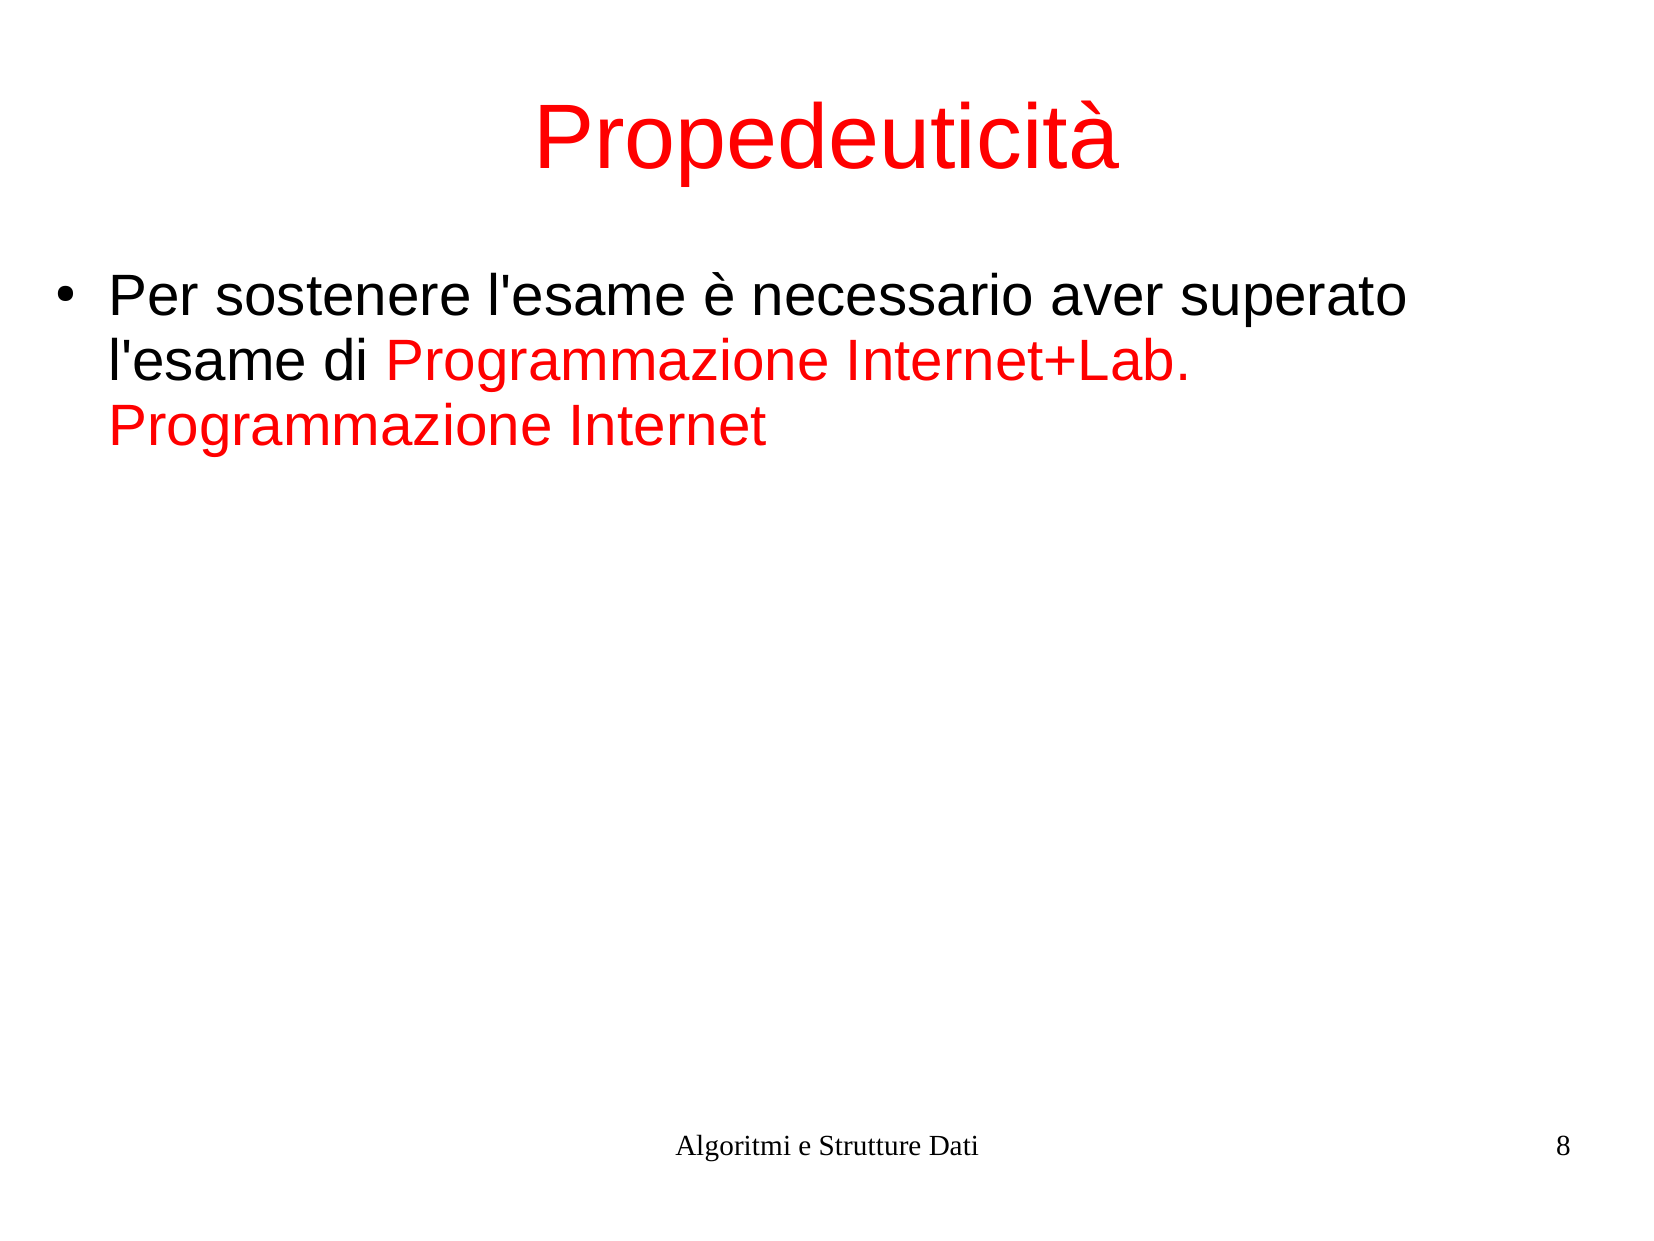

# Propedeuticità
Per sostenere l'esame è necessario aver superato l'esame di Programmazione Internet+Lab. Programmazione Internet
Algoritmi e Strutture Dati
8